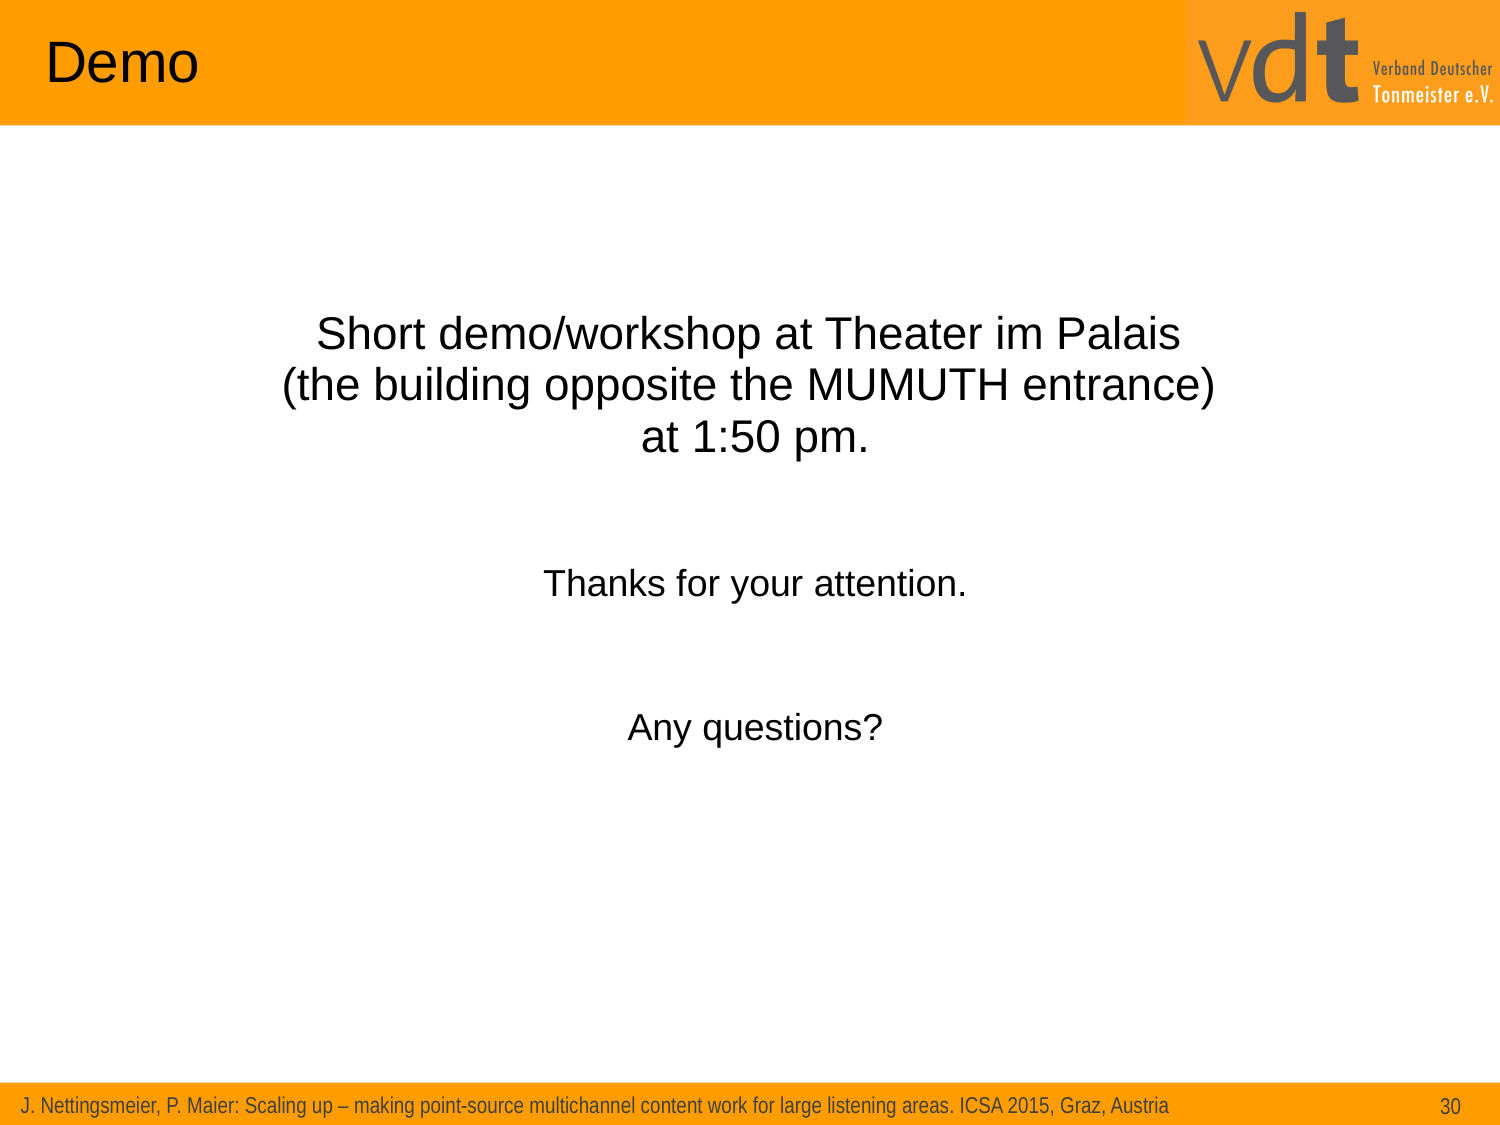

# Demo
Short demo/workshop at Theater im Palais
(the building opposite the MUMUTH entrance)
at 1:50 pm.
Thanks for your attention.
Any questions?